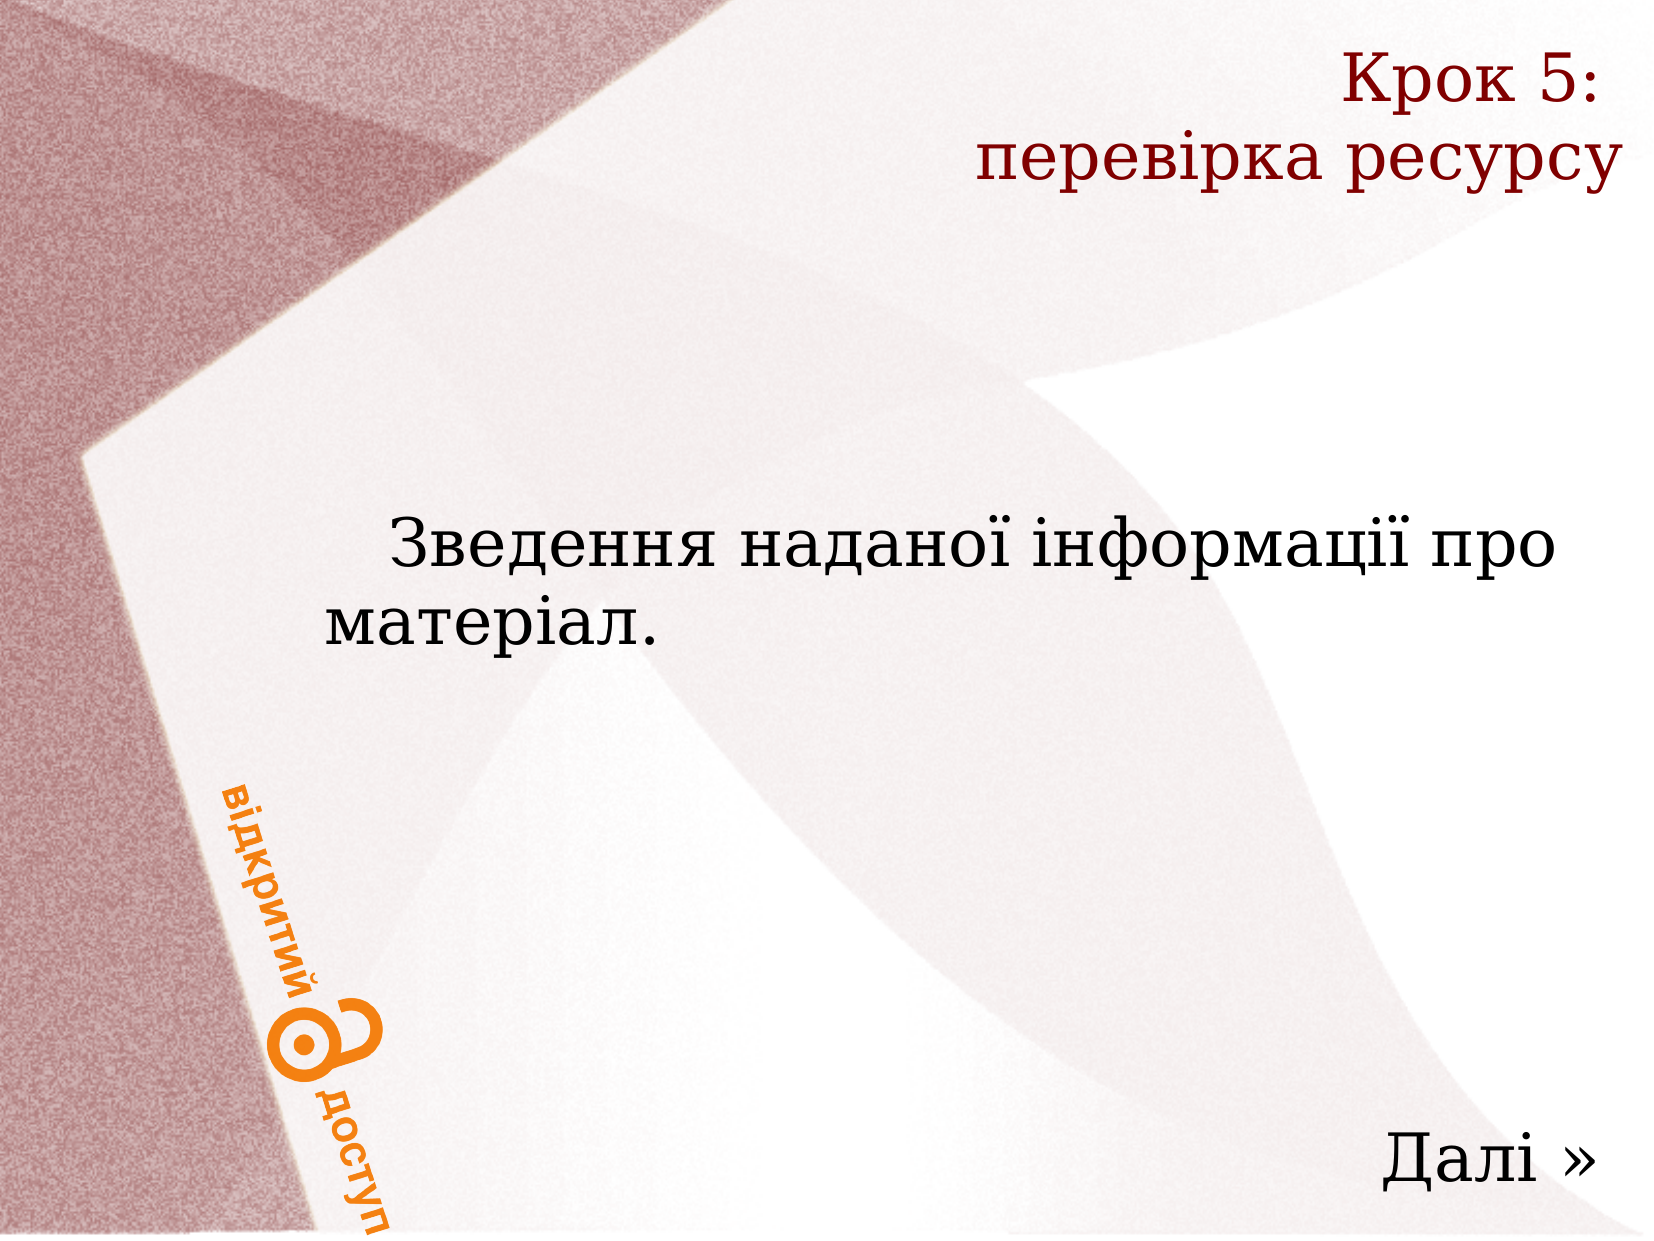

# Крок 5: перевірка ресурсу
 Зведення наданої інформації про матеріал.
Далі »